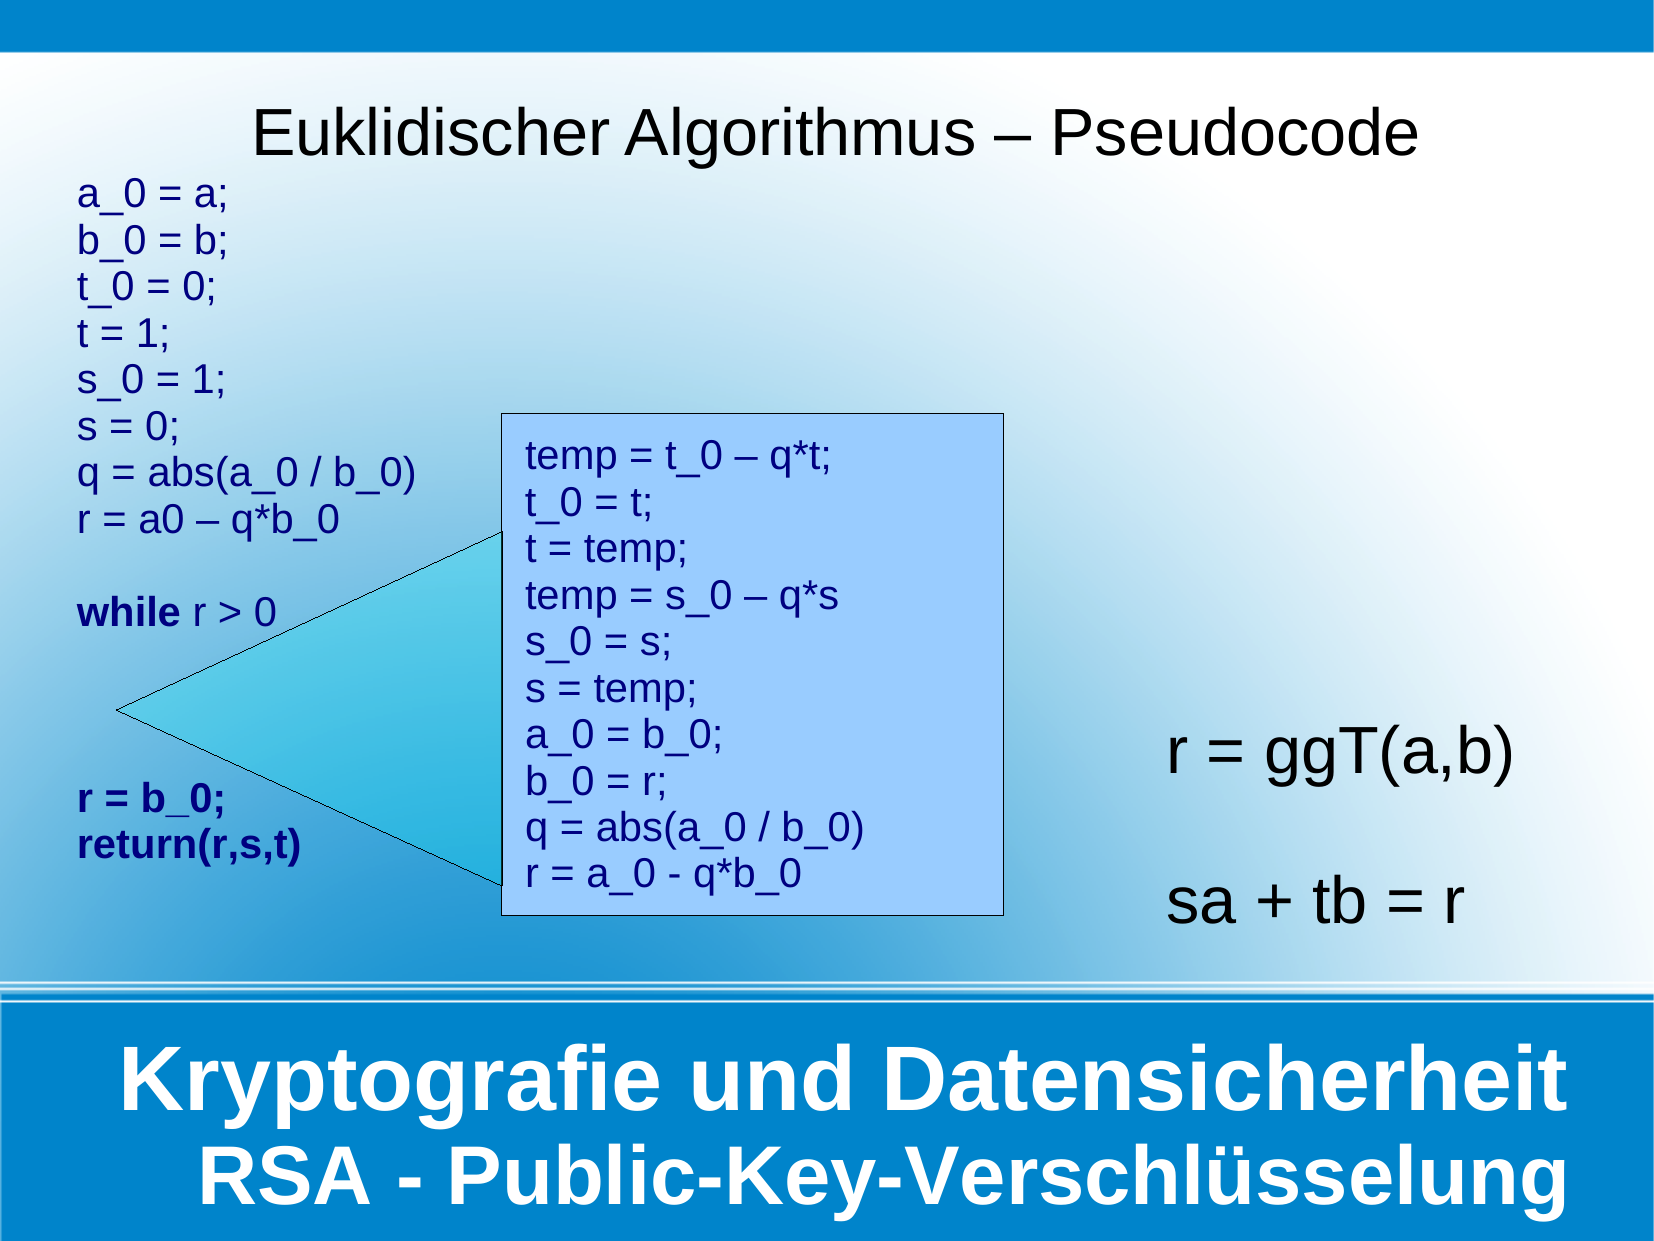

Euklidischer Algorithmus – Pseudocode
a_0 = a;
b_0 = b;
t_0 = 0;
t = 1;
s_0 = 1;
s = 0;
q = abs(a_0 / b_0)
r = a0 – q*b_0
while r > 0
r = b_0;
return(r,s,t)
 temp = t_0 – q*t;
 t_0 = t;
 t = temp;
 temp = s_0 – q*s
 s_0 = s;
 s = temp;
 a_0 = b_0;
 b_0 = r;
 q = abs(a_0 / b_0)
 r = a_0 - q*b_0
r = ggT(a,b)
sa + tb = r
# Kryptografie und Datensicherheit RSA - Public-Key-Verschlüsselung